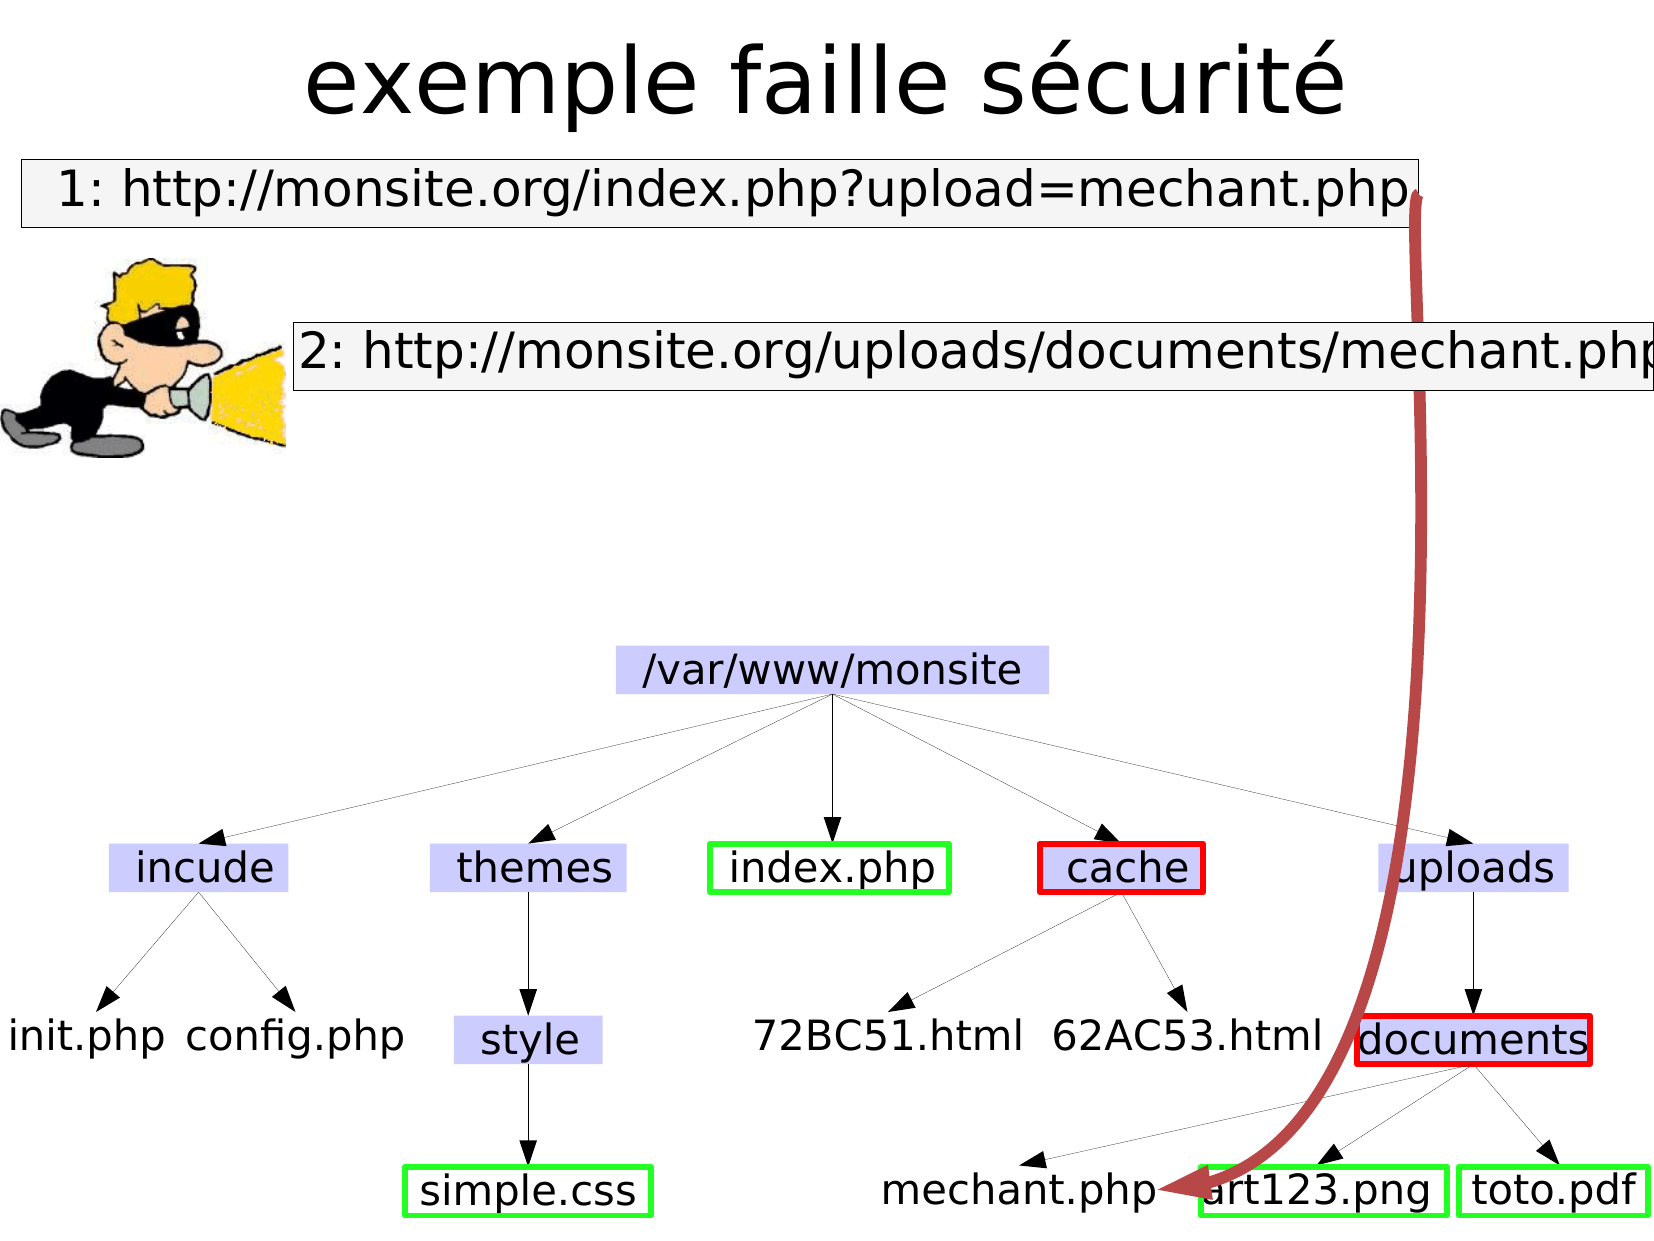

# exemple faille sécurité
1: http://monsite.org/index.php?upload=mechant.php
2: http://monsite.org/uploads/documents/mechant.php
 /var/www/monsite
 incude
 themes
index.php
 cache
 uploads
init.php
config.php
72BC51.html
62AC53.html
 style
documents
mechant.php
art123.png
toto.pdf
simple.css